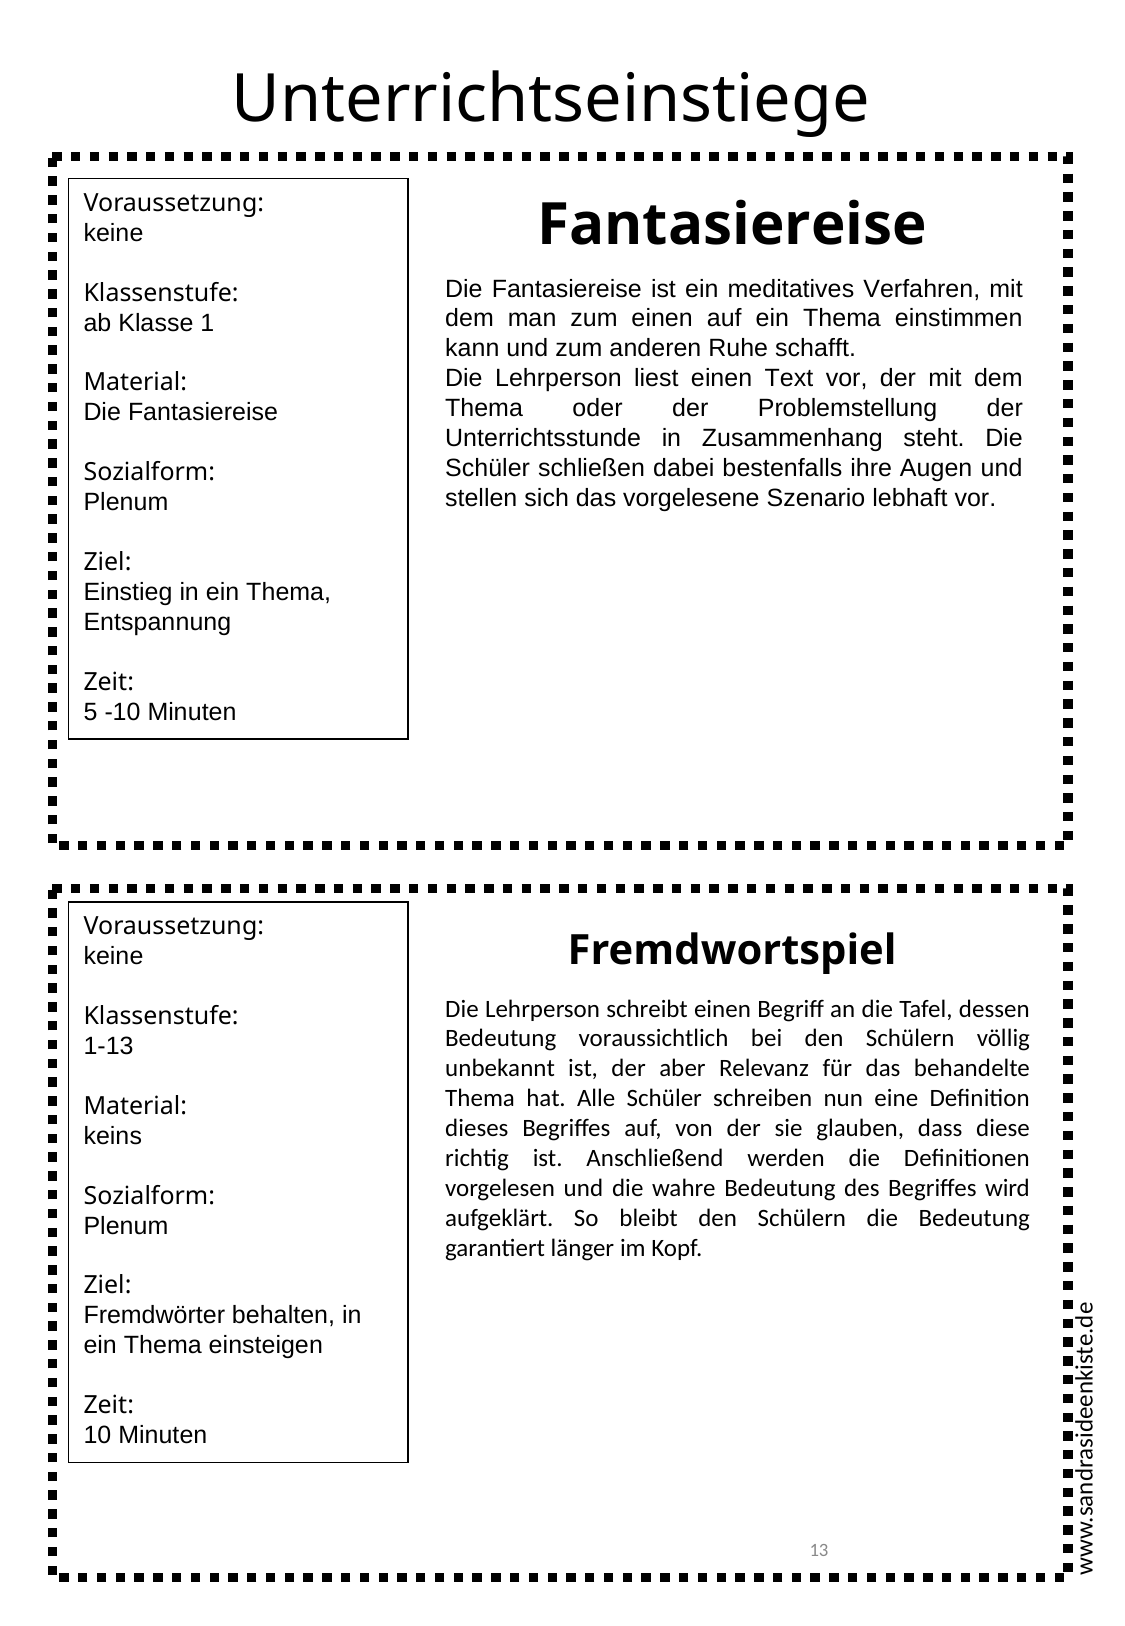

Unterrichtseinstiege
Voraussetzung:
keine
Klassenstufe:
ab Klasse 1
Material:
Die Fantasiereise
Sozialform:
Plenum
Ziel:
Einstieg in ein Thema, Entspannung
Zeit:
5 -10 Minuten
Fantasiereise
Die Fantasiereise ist ein meditatives Verfahren, mit dem man zum einen auf ein Thema einstimmen kann und zum anderen Ruhe schafft.
Die Lehrperson liest einen Text vor, der mit dem Thema oder der Problemstellung der Unterrichtsstunde in Zusammenhang steht. Die Schüler schließen dabei bestenfalls ihre Augen und stellen sich das vorgelesene Szenario lebhaft vor.
Voraussetzung:
keine
Klassenstufe:
1-13
Material:
keins
Sozialform:
Plenum
Ziel:
Fremdwörter behalten, in ein Thema einsteigen
Zeit:
10 Minuten
Fremdwortspiel
Die Lehrperson schreibt einen Begriff an die Tafel, dessen Bedeutung voraussichtlich bei den Schülern völlig unbekannt ist, der aber Relevanz für das behandelte Thema hat. Alle Schüler schreiben nun eine Definition dieses Begriffes auf, von der sie glauben, dass diese richtig ist. Anschließend werden die Definitionen vorgelesen und die wahre Bedeutung des Begriffes wird aufgeklärt. So bleibt den Schülern die Bedeutung garantiert länger im Kopf.
www.sandrasideenkiste.de